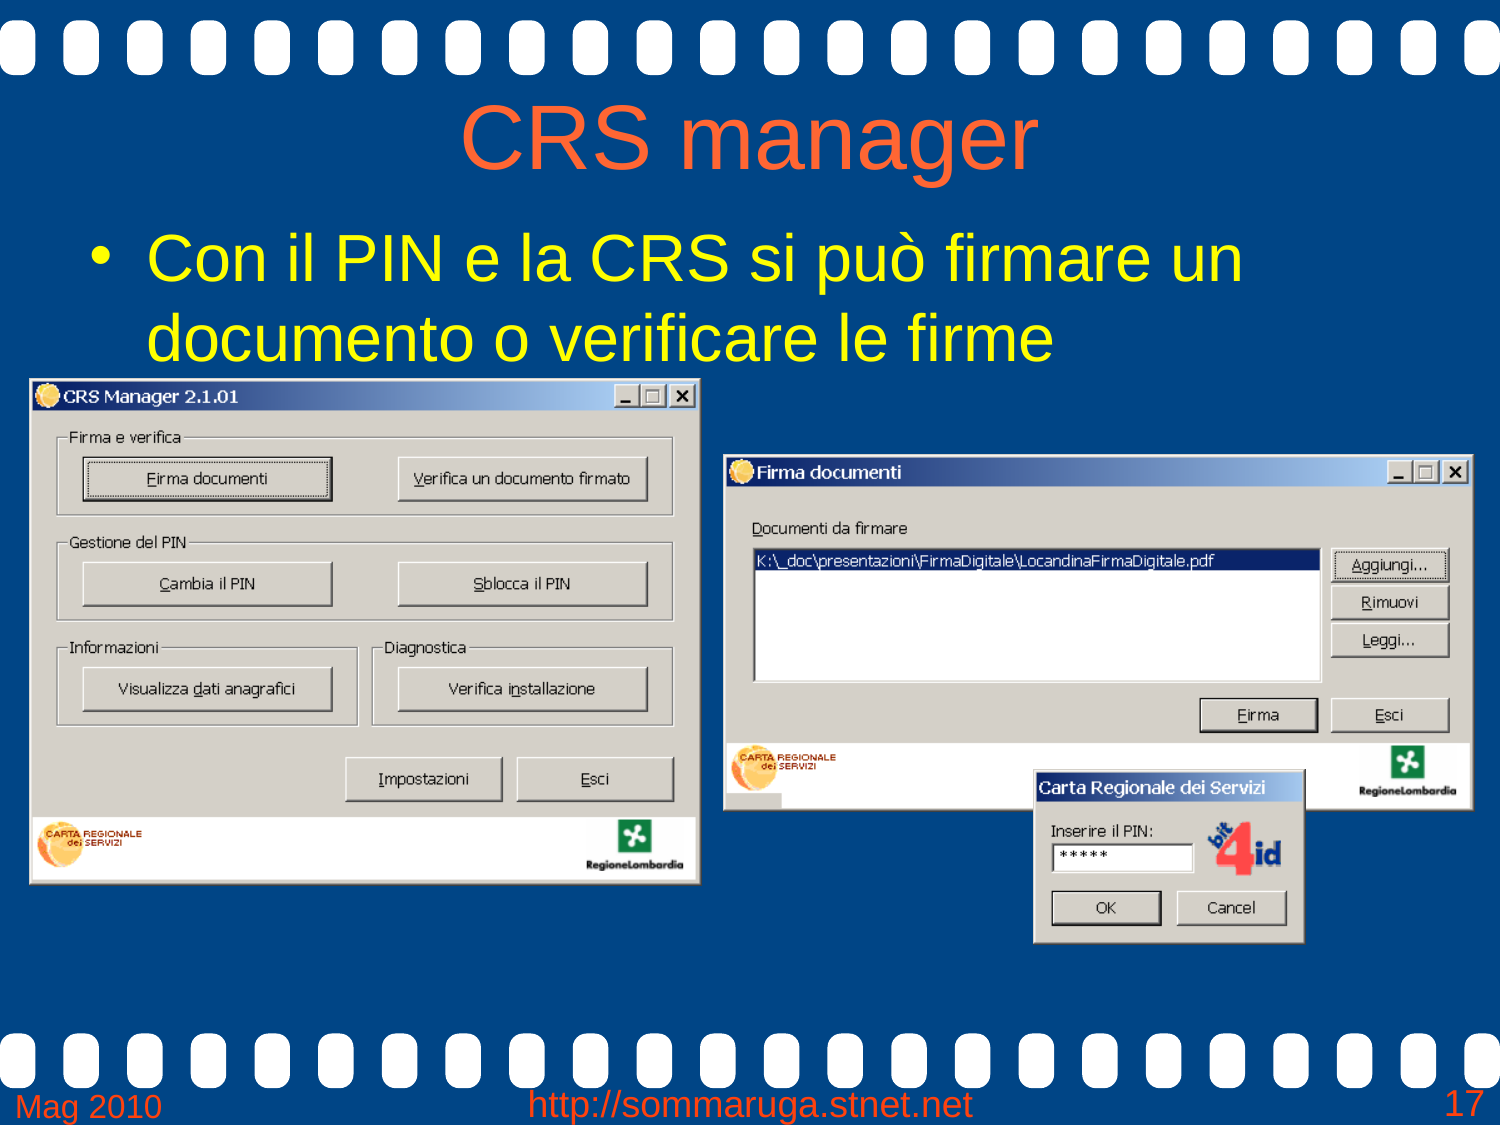

# CRS manager
Con il PIN e la CRS si può firmare un documento o verificare le firme